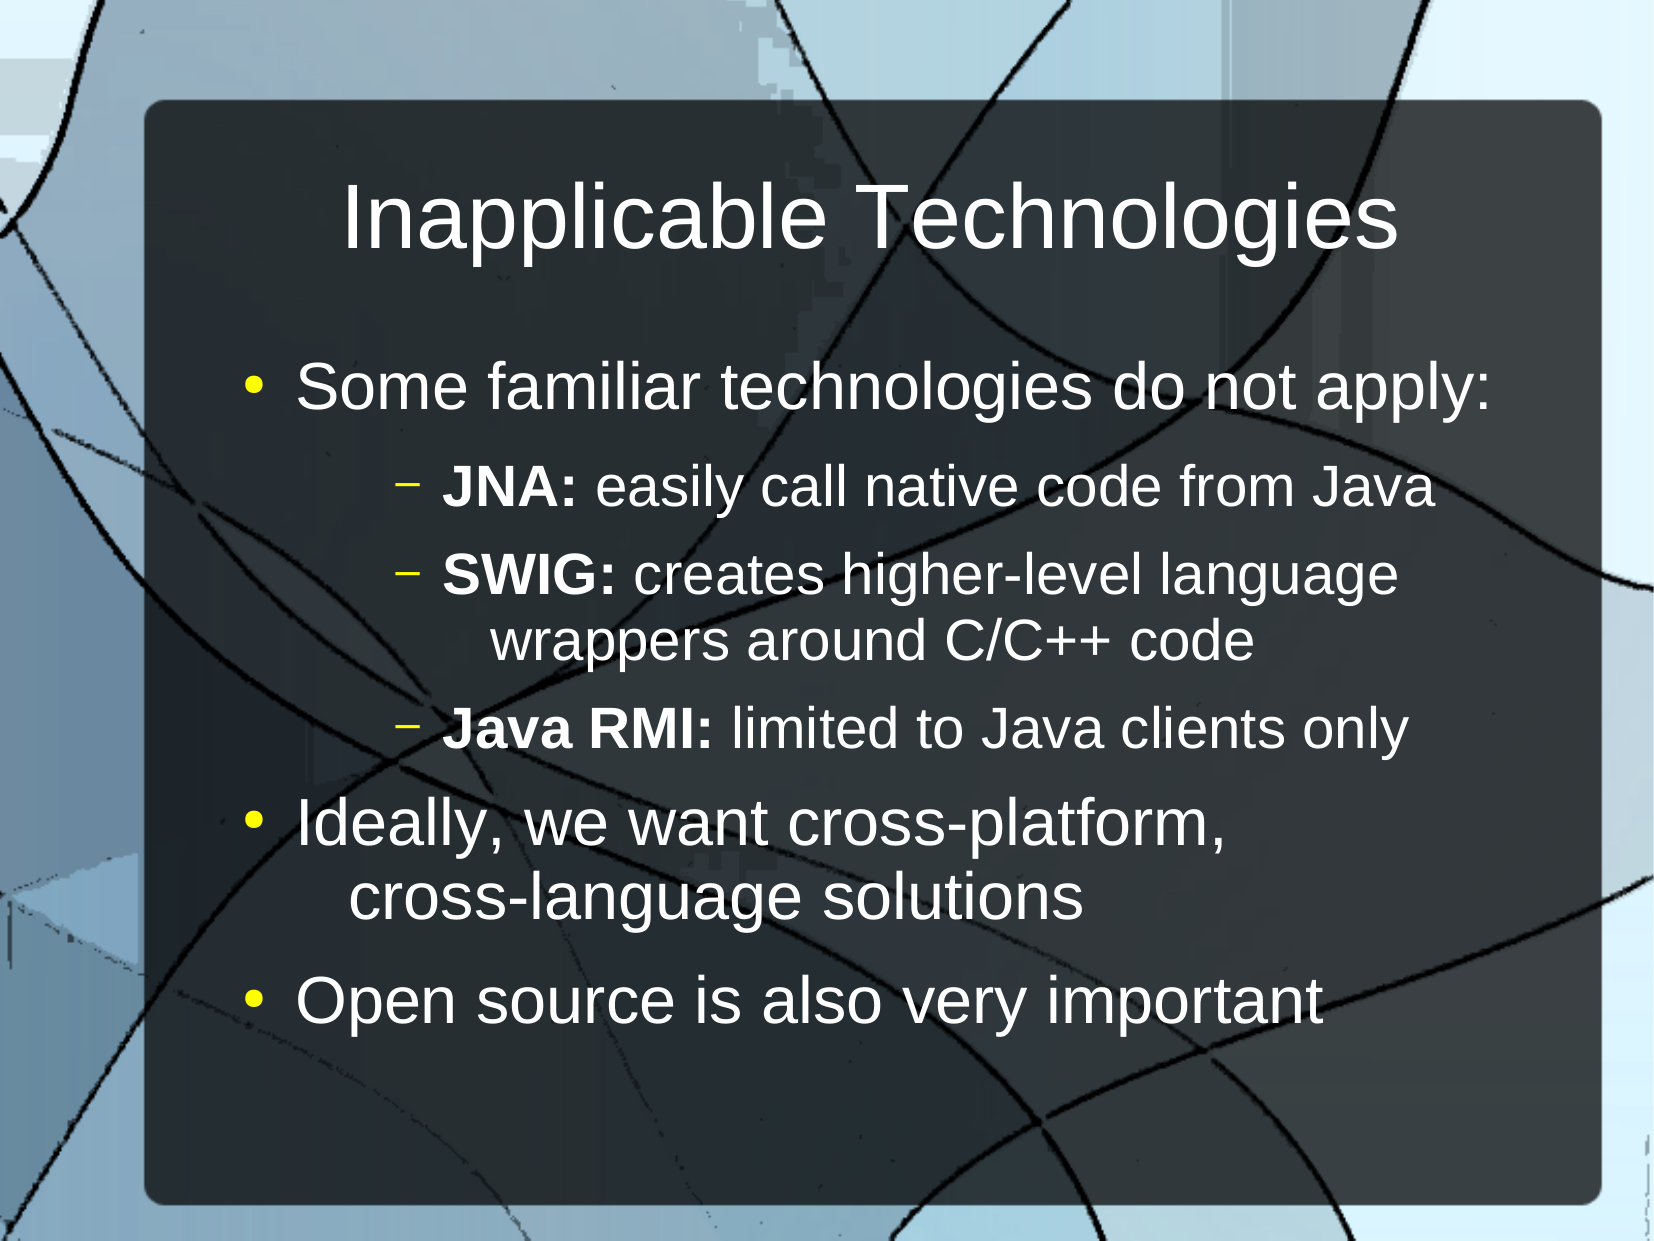

# Inapplicable Technologies
Some familiar technologies do not apply:
JNA: easily call native code from Java
SWIG: creates higher-level language wrappers around C/C++ code
Java RMI: limited to Java clients only
Ideally, we want cross-platform,
cross-language solutions
Open source is also very important